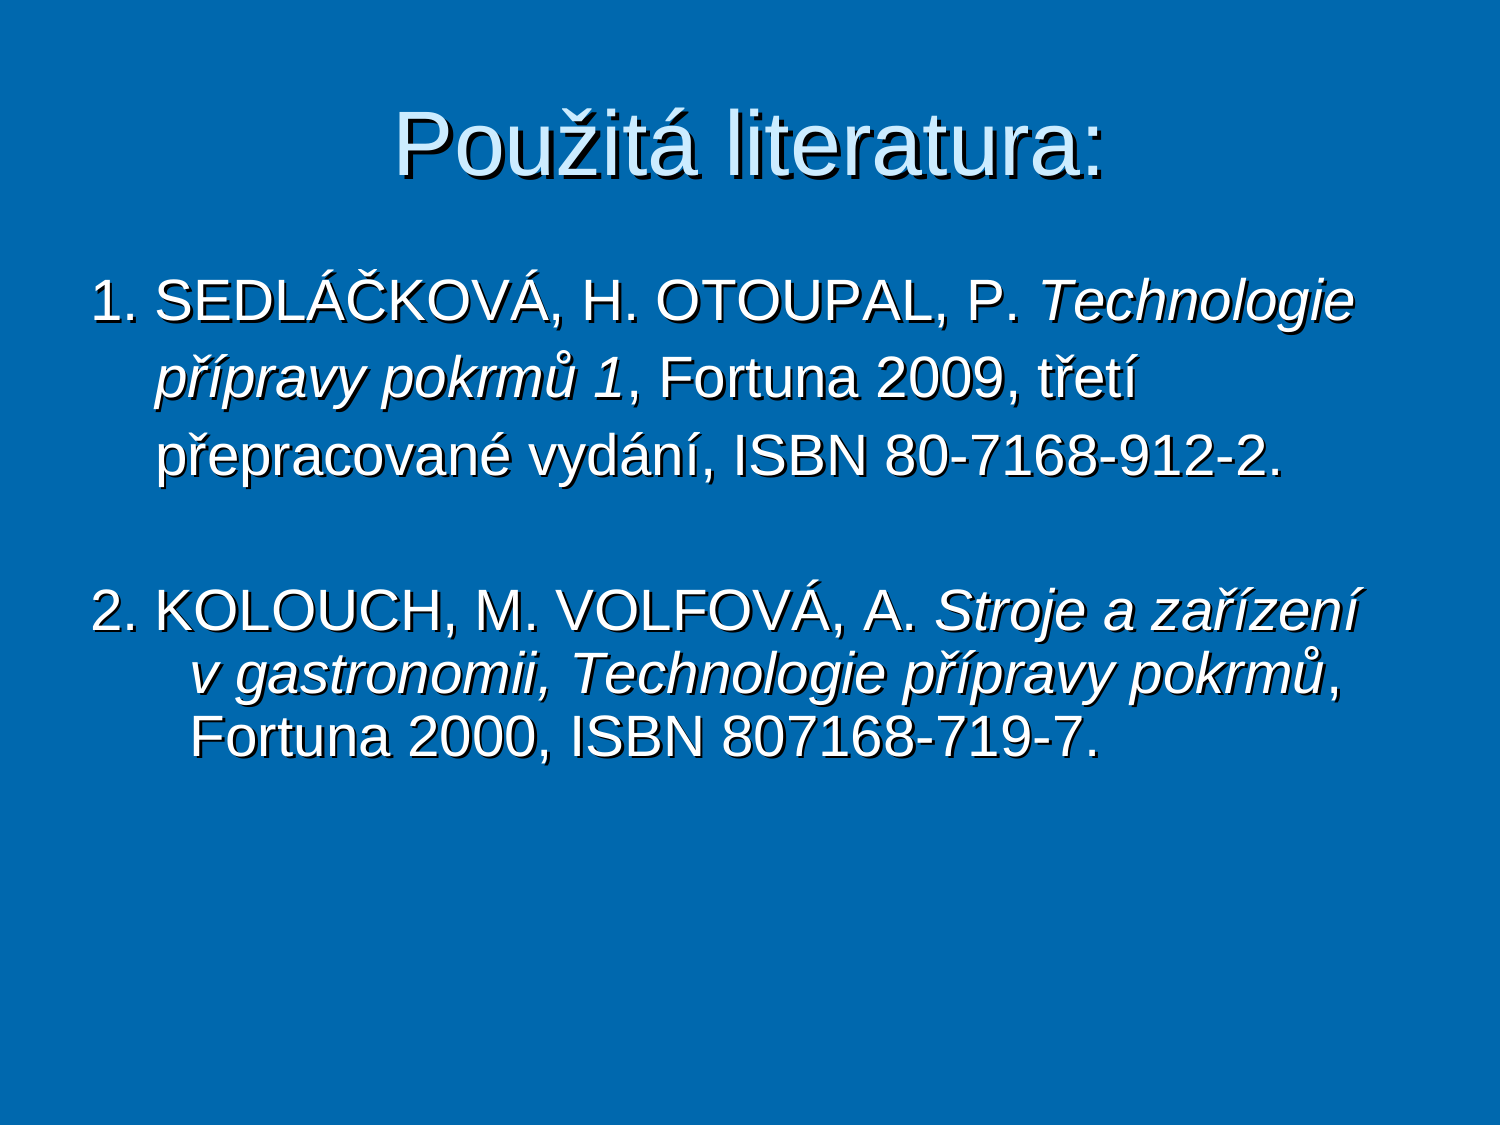

# Použitá literatura:
1. SEDLÁČKOVÁ, H. OTOUPAL, P. Technologie
 přípravy pokrmů 1, Fortuna 2009, třetí
 přepracované vydání, ISBN 80-7168-912-2.
2. KOLOUCH, M. VOLFOVÁ, A. Stroje a zařízení
v gastronomii, Technologie přípravy pokrmů, Fortuna 2000, ISBN 807168-719-7.